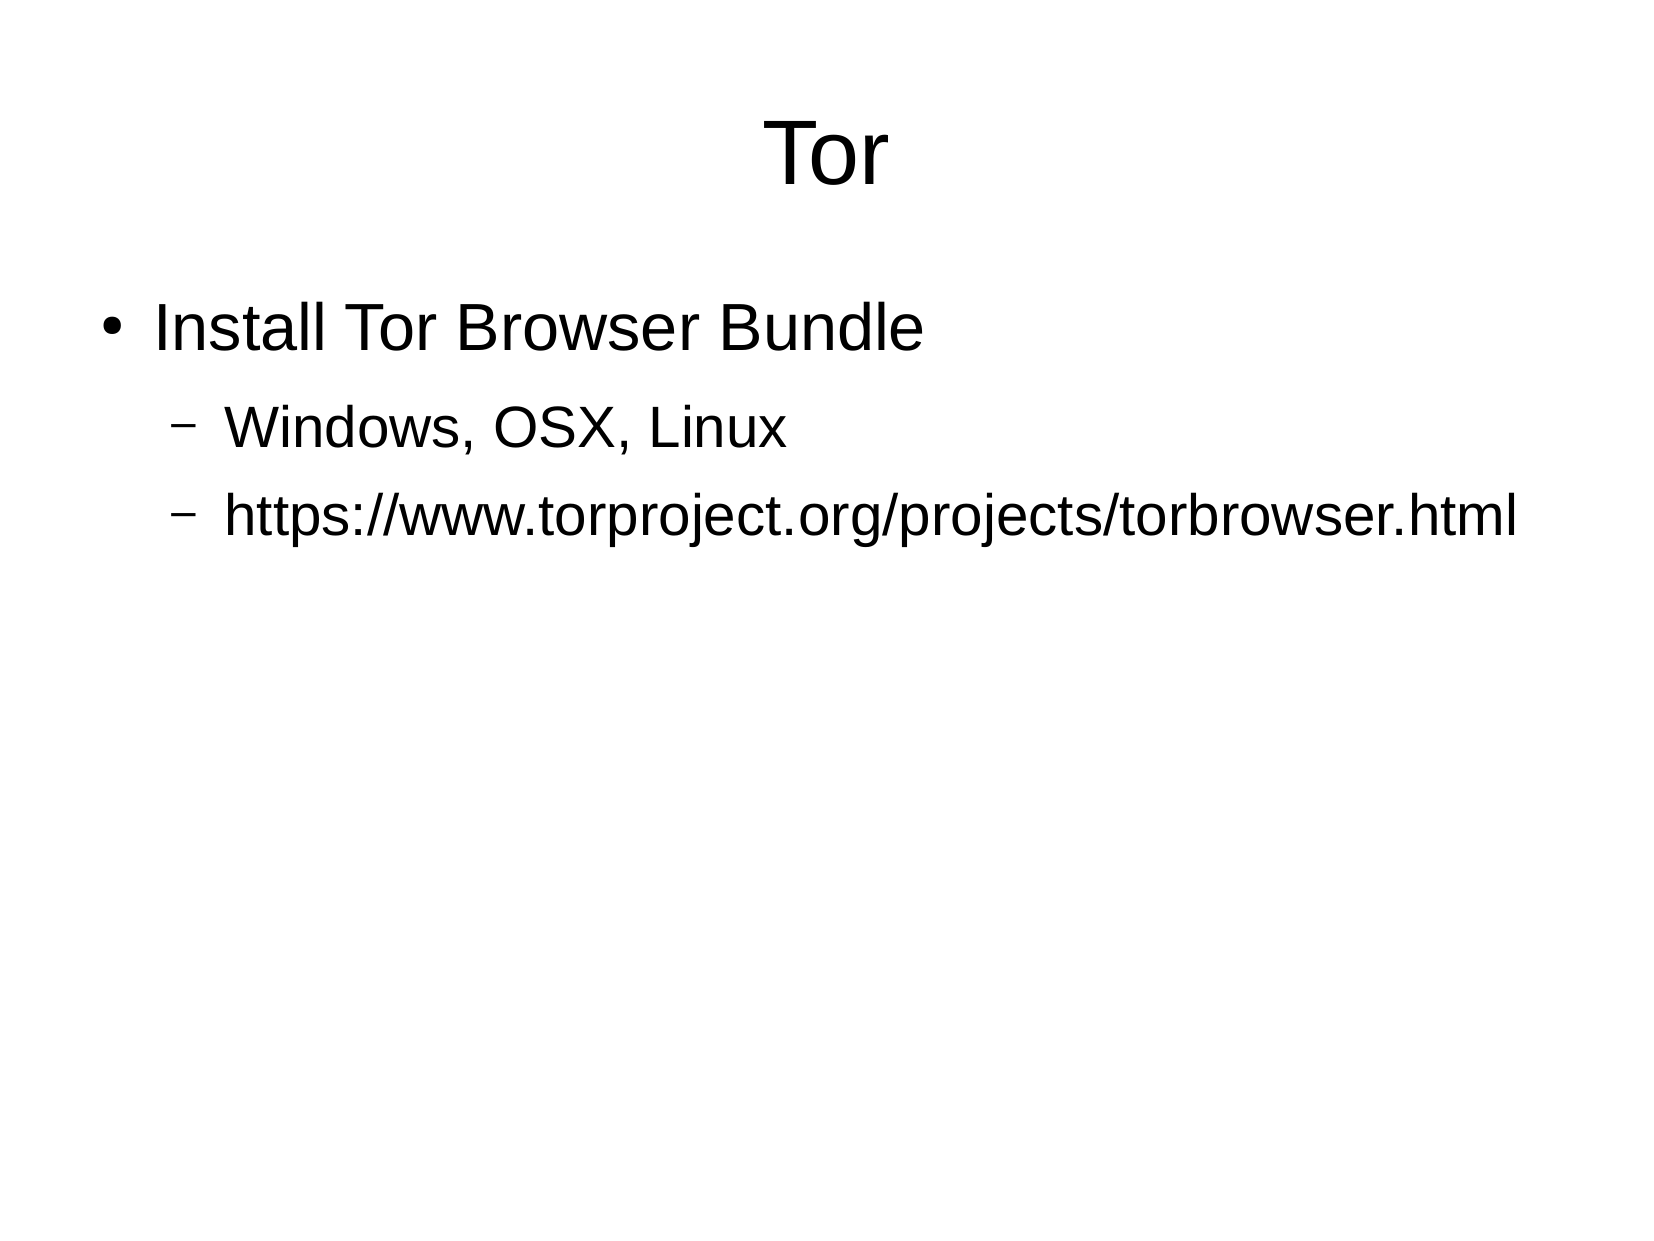

# Tor
Install Tor Browser Bundle
Windows, OSX, Linux
https://www.torproject.org/projects/torbrowser.html